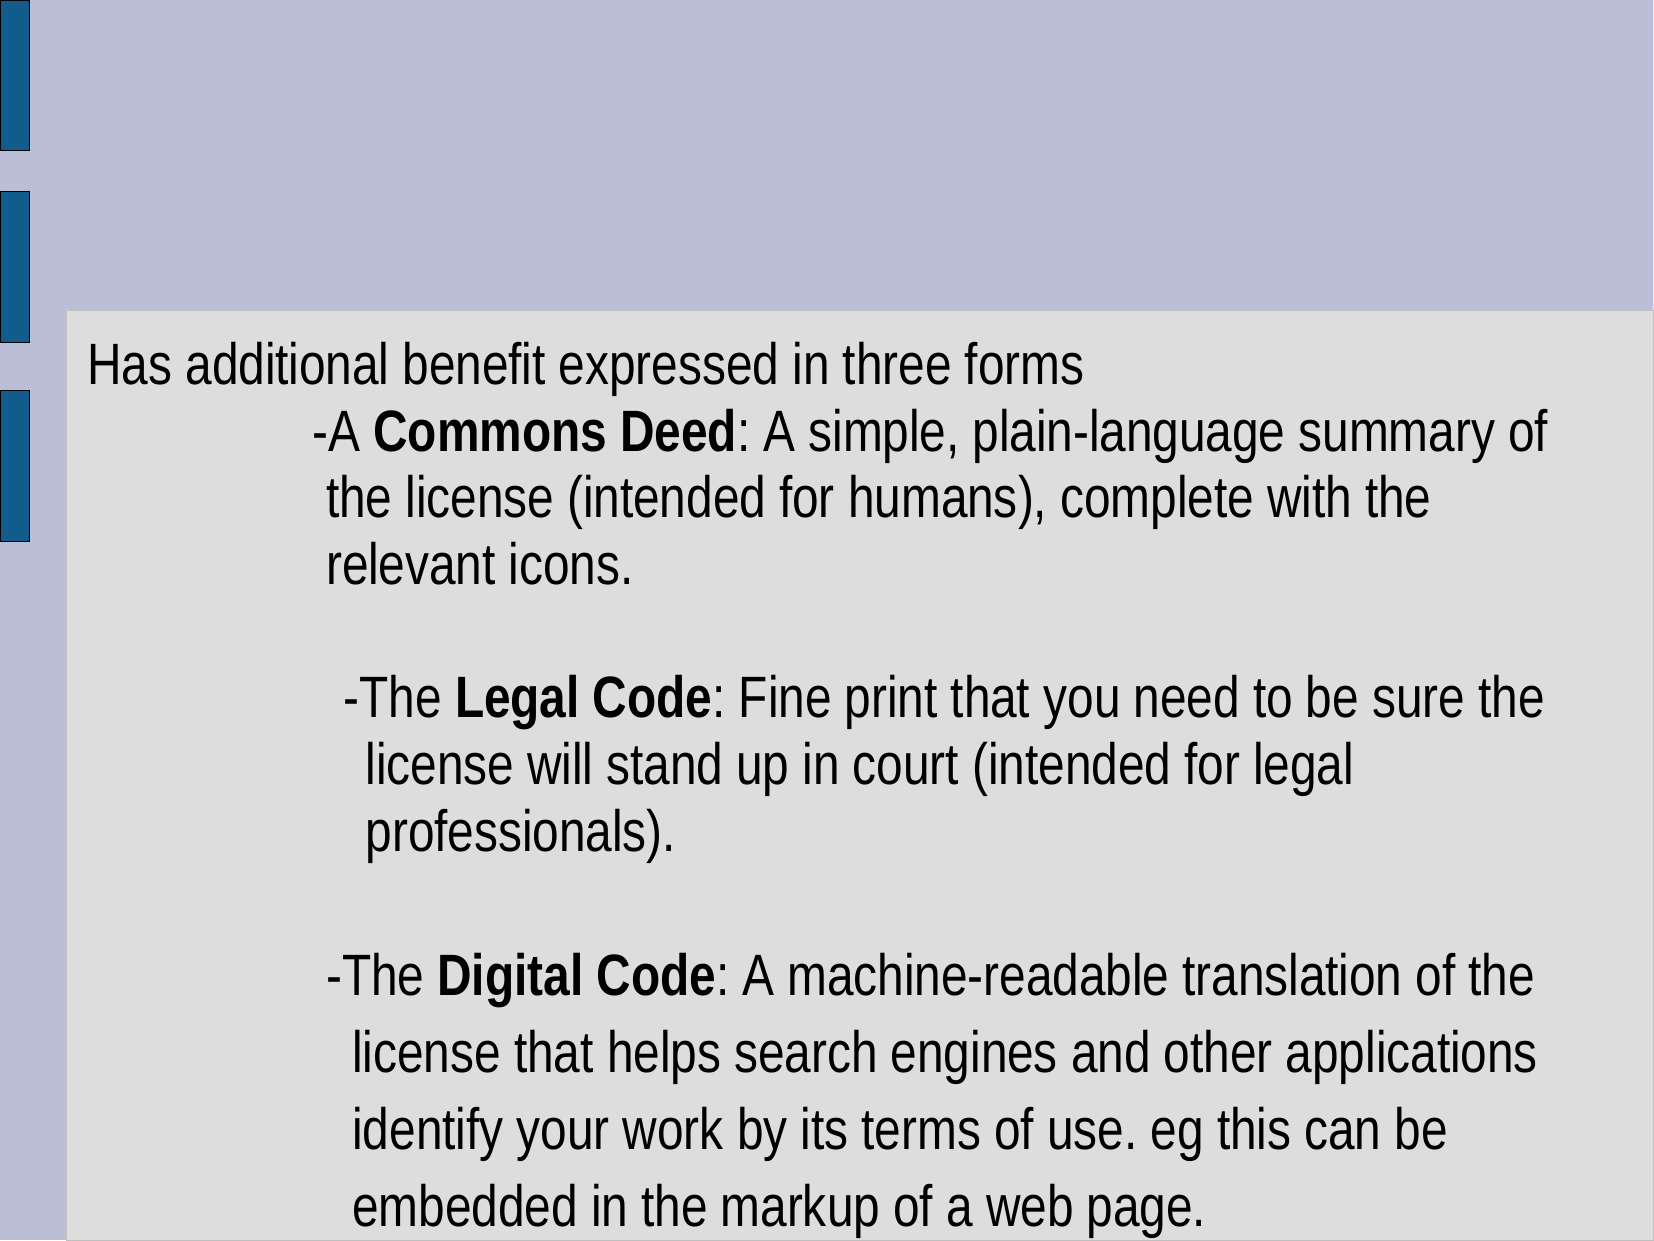

Has additional benefit expressed in three forms
			-A Commons Deed: A simple, plain-language summary of
 the license (intended for humans), complete with the
 relevant icons.
		 -The Legal Code: Fine print that you need to be sure the
 license will stand up in court (intended for legal
 professionals).
 -The Digital Code: A machine-readable translation of the
 license that helps search engines and other applications
 identify your work by its terms of use. eg this can be
 embedded in the markup of a web page.